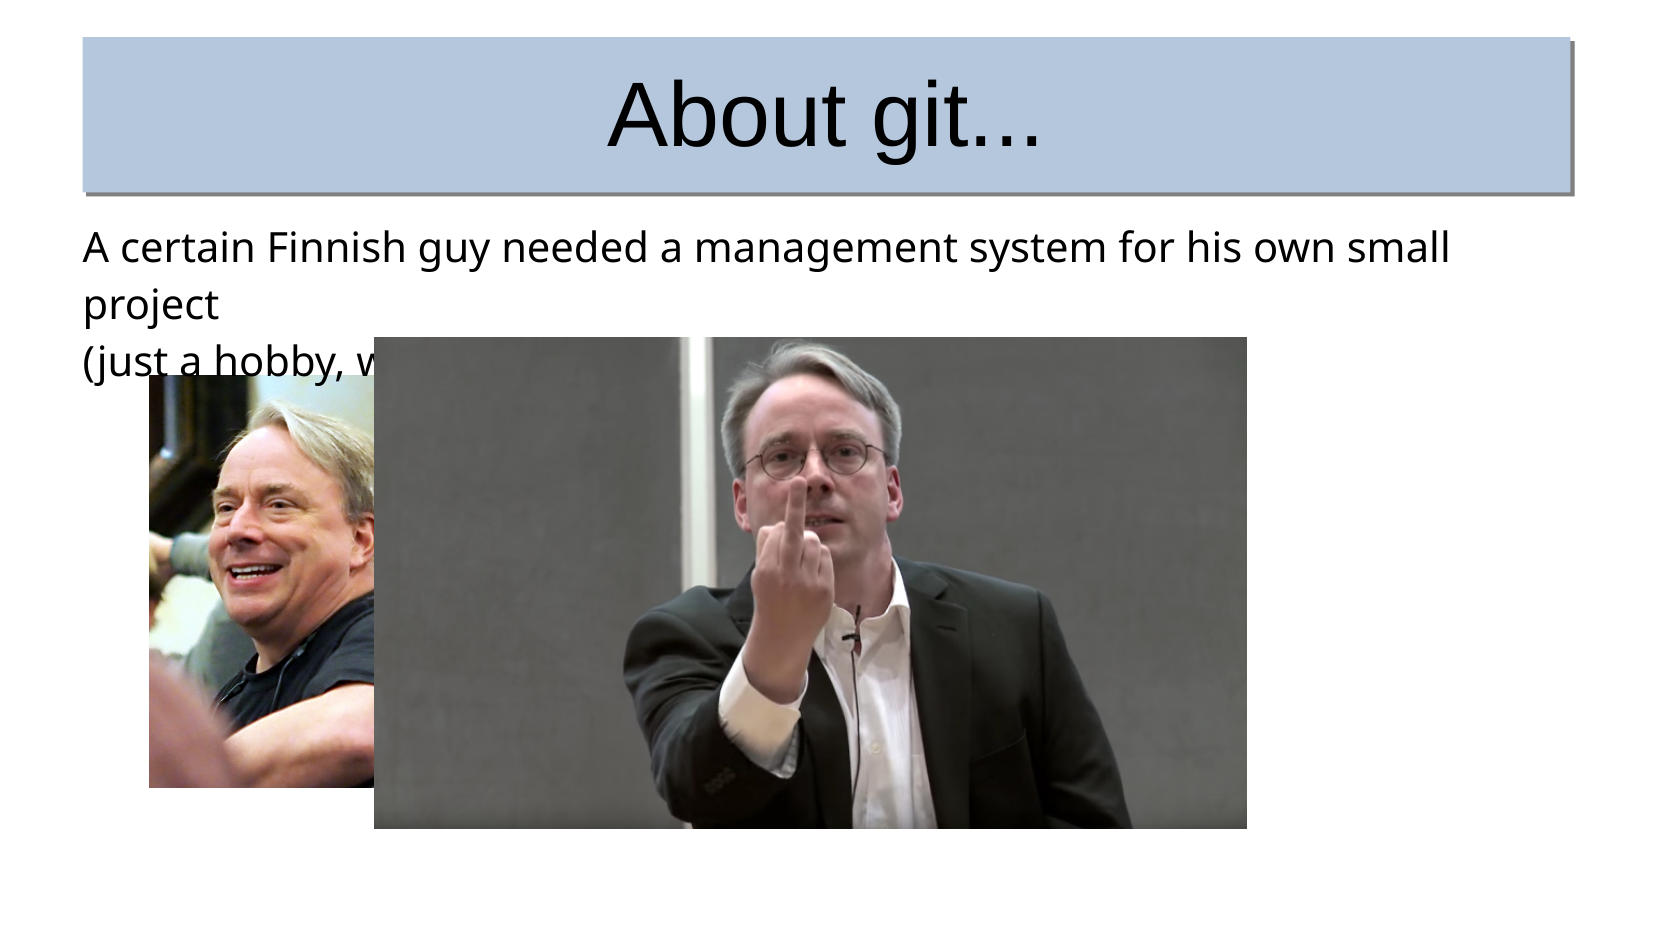

# About git...
A certain Finnish guy needed a management system for his own small project
(just a hobby, won’t be big and professional like gnu)